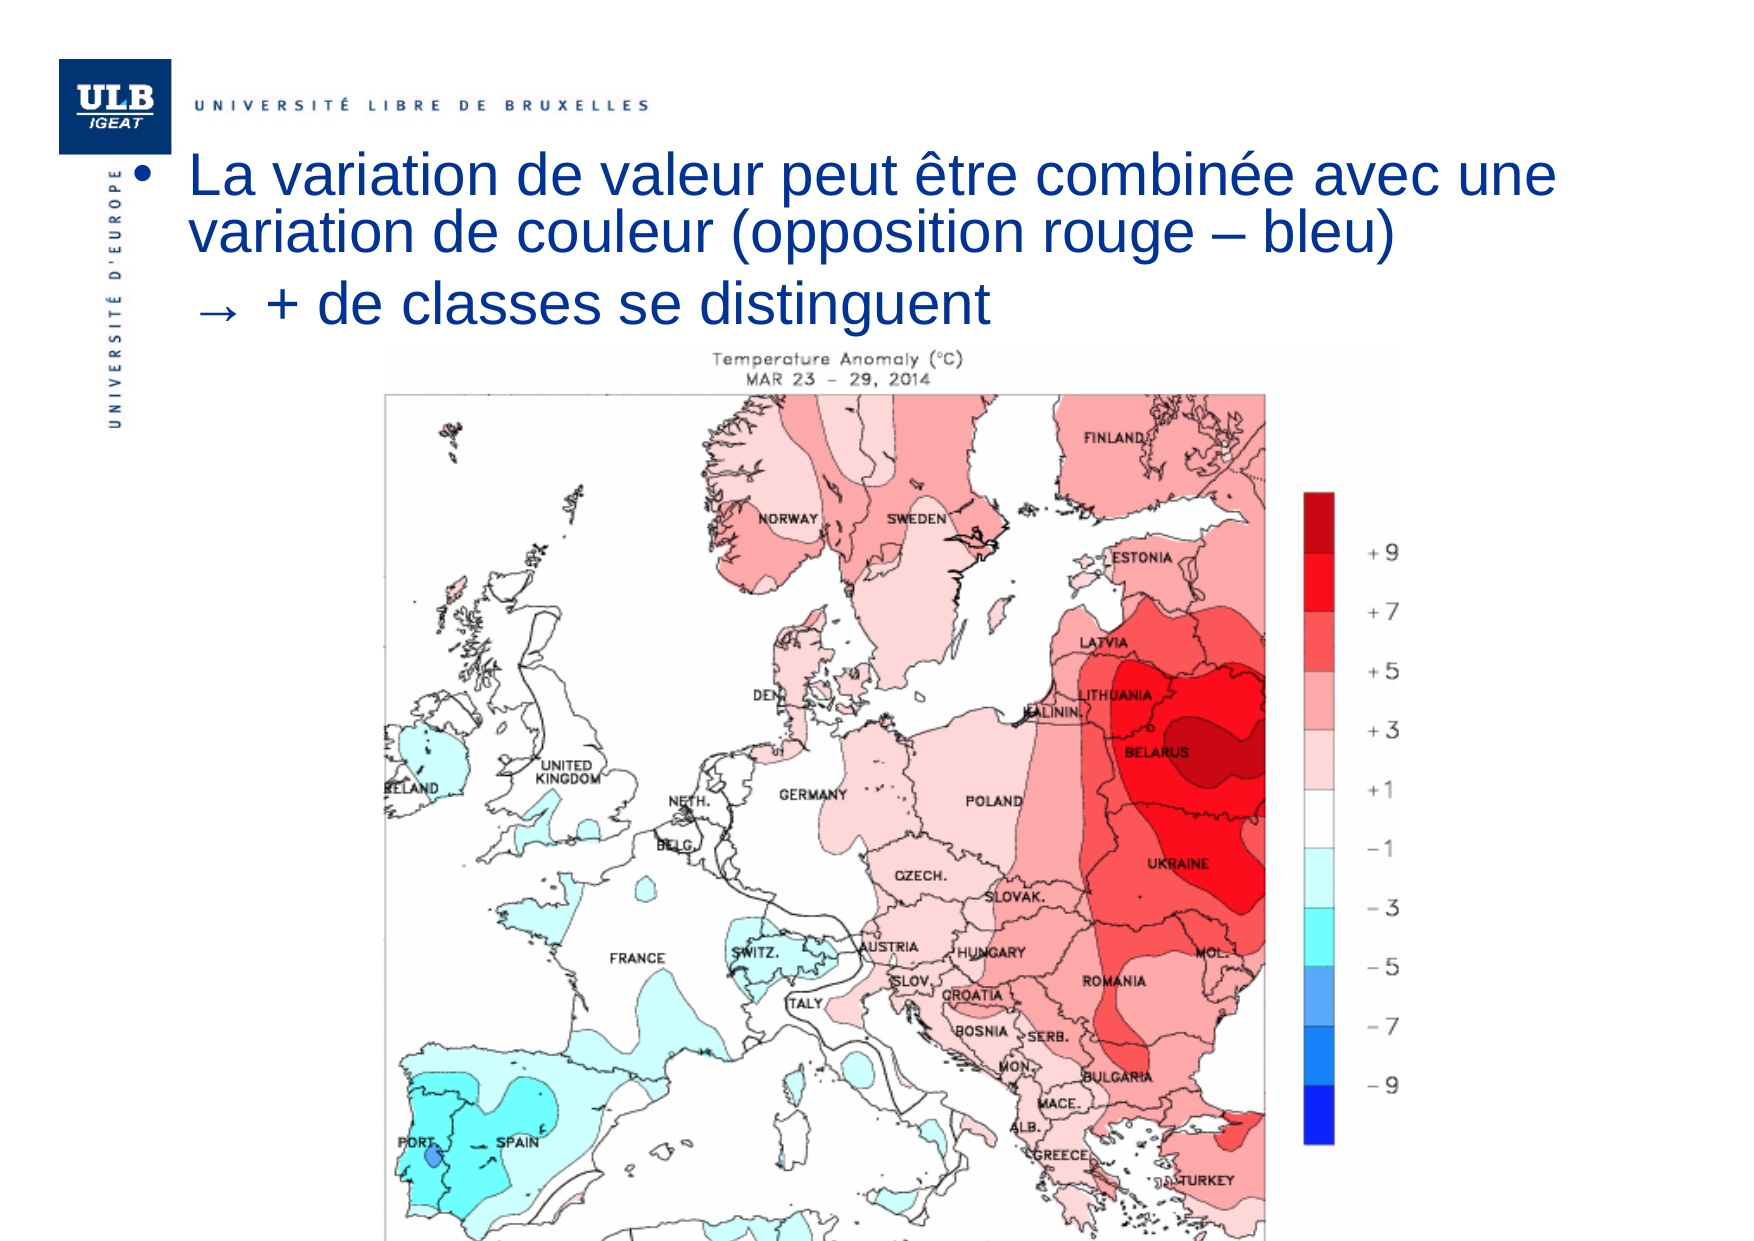

# La variation de valeur peut être combinée avec une variation de couleur (opposition rouge – bleu)
→ + de classes se distinguent
GEOG-F-105 - Méthodologie de la géographie humaine I
47